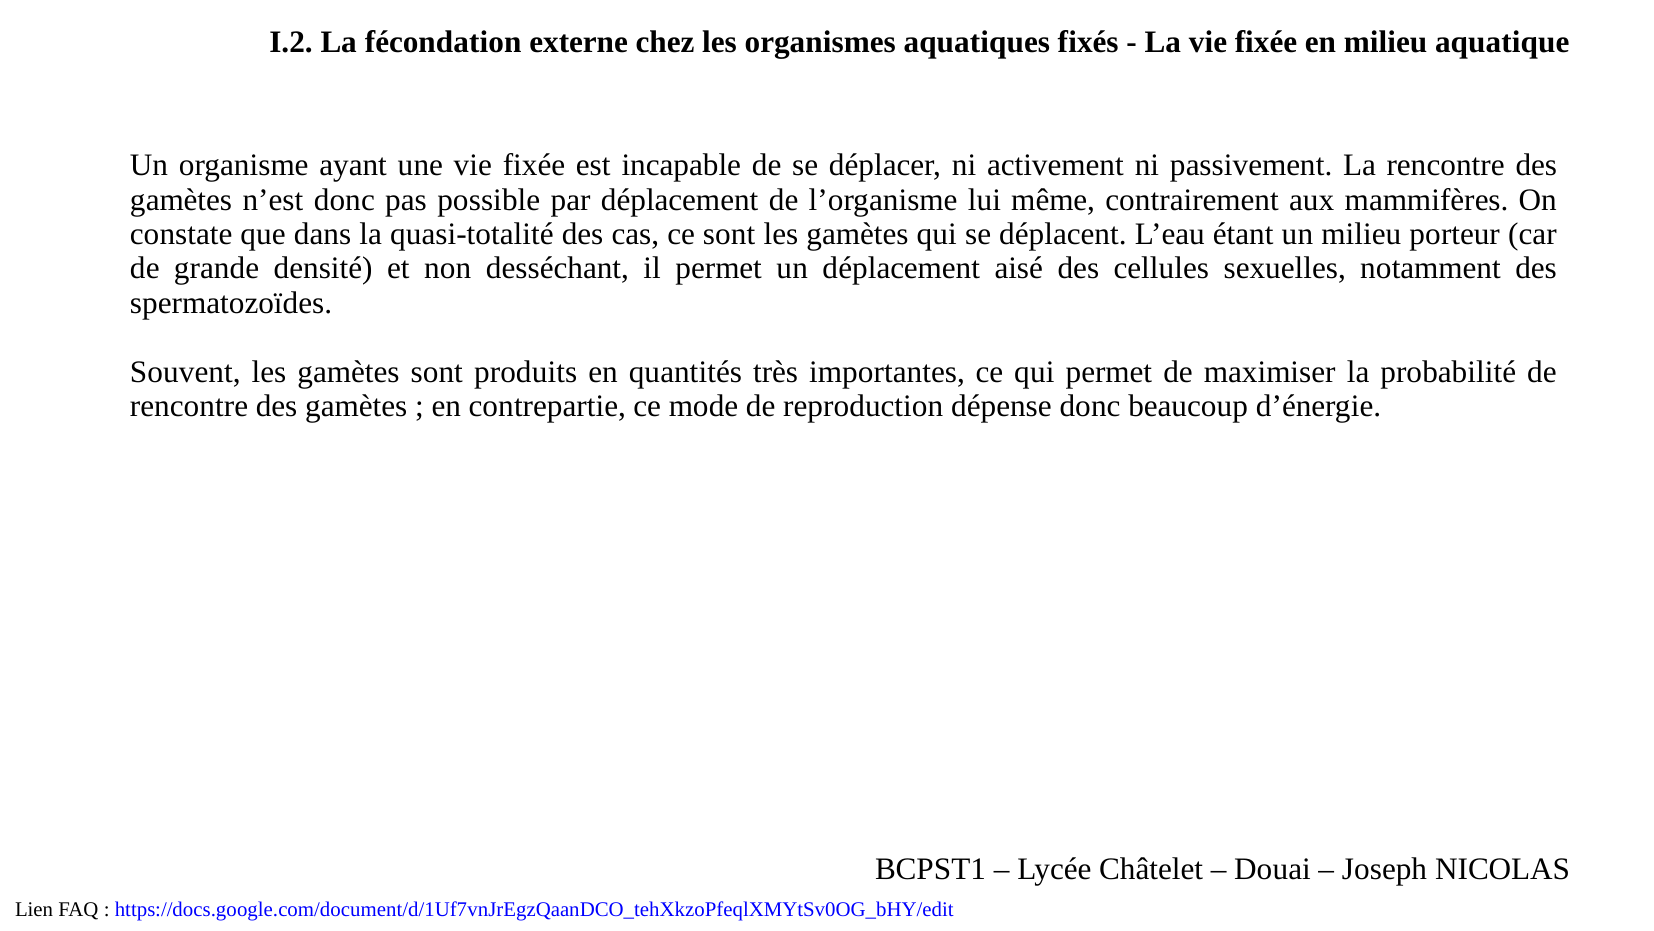

I.2. La fécondation externe chez les organismes aquatiques fixés - La vie fixée en milieu aquatique
Un organisme ayant une vie fixée est incapable de se déplacer, ni activement ni passivement. La rencontre des gamètes n’est donc pas possible par déplacement de l’organisme lui même, contrairement aux mammifères. On constate que dans la quasi-totalité des cas, ce sont les gamètes qui se déplacent. L’eau étant un milieu porteur (car de grande densité) et non desséchant, il permet un déplacement aisé des cellules sexuelles, notamment des spermatozoïdes.
Souvent, les gamètes sont produits en quantités très importantes, ce qui permet de maximiser la probabilité de rencontre des gamètes ; en contrepartie, ce mode de reproduction dépense donc beaucoup d’énergie.
BCPST1 – Lycée Châtelet – Douai – Joseph NICOLAS
Lien FAQ : https://docs.google.com/document/d/1Uf7vnJrEgzQaanDCO_tehXkzoPfeqlXMYtSv0OG_bHY/edit